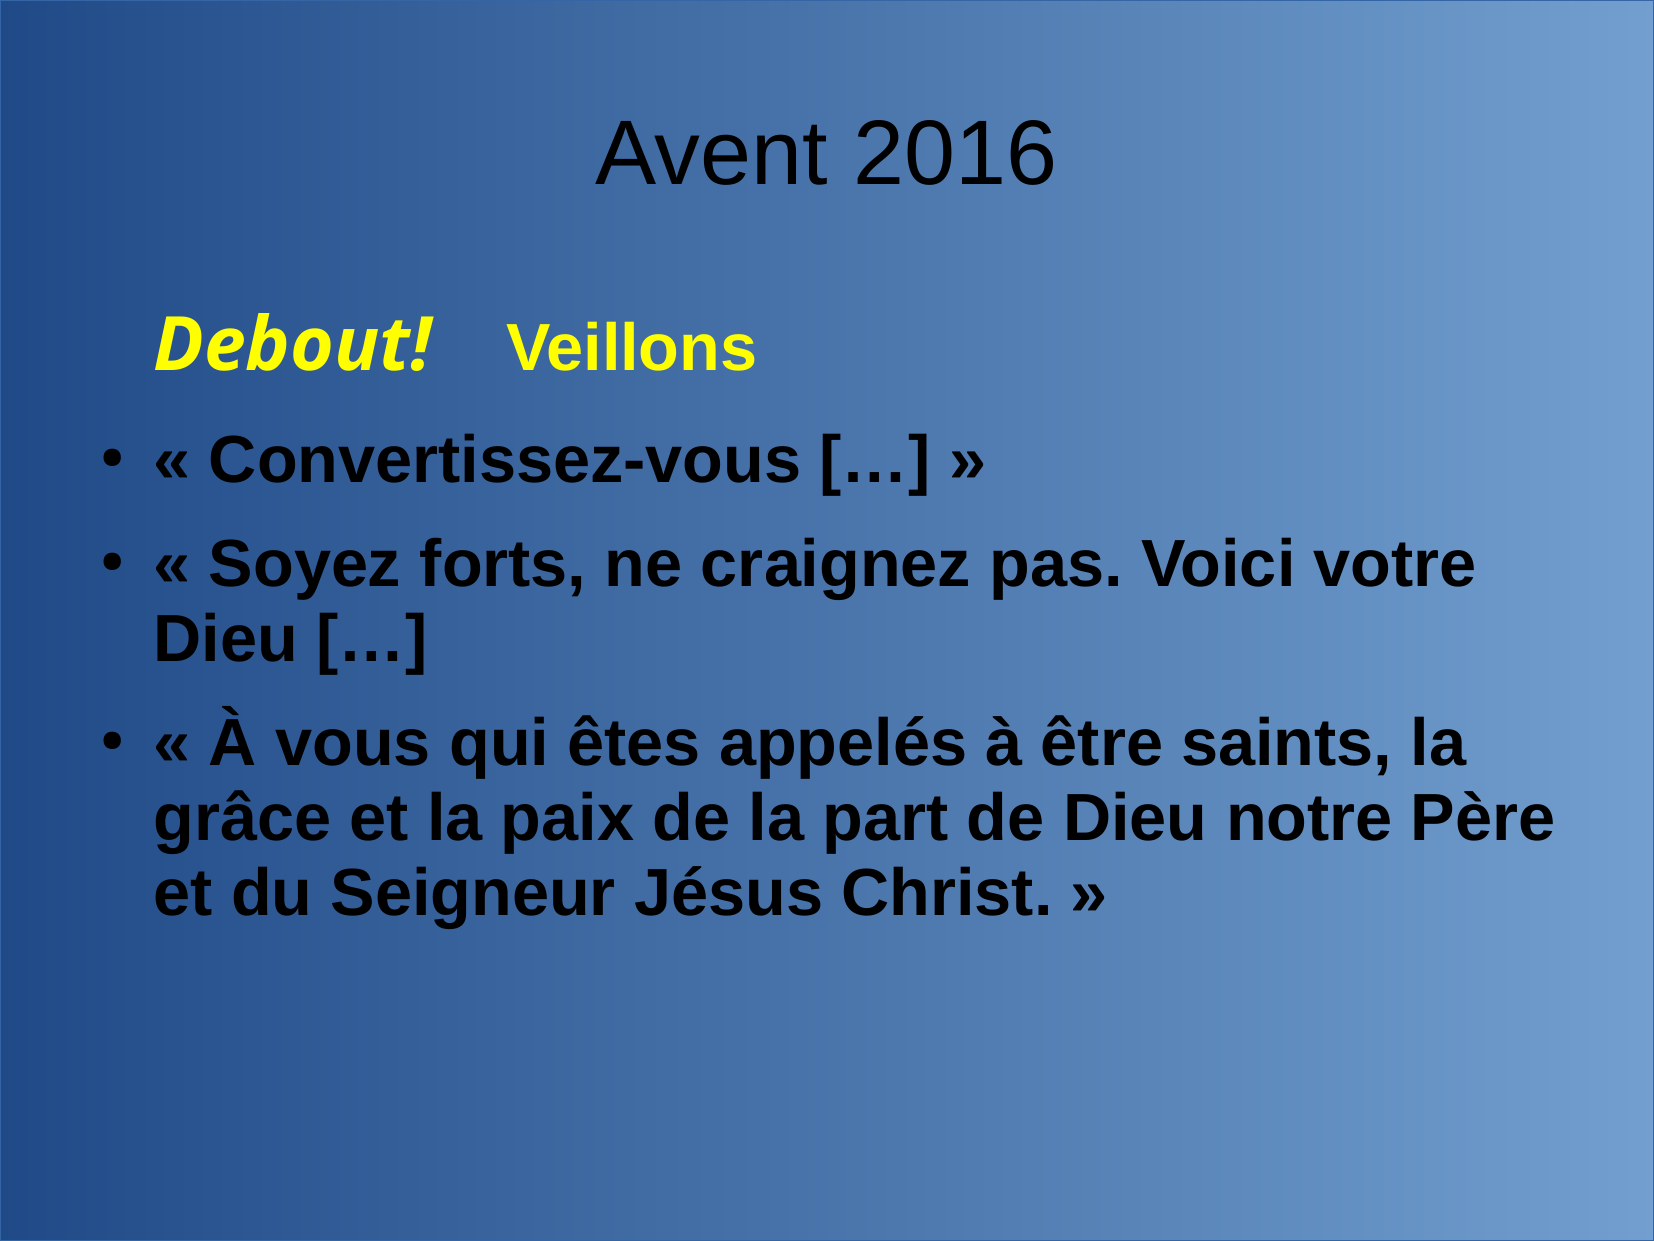

# Avent 2016
Debout! Veillons
« Convertissez-vous […] »
« Soyez forts, ne craignez pas. Voici votre Dieu […]
« À vous qui êtes appelés à être saints, la grâce et la paix de la part de Dieu notre Père et du Seigneur Jésus Christ. »